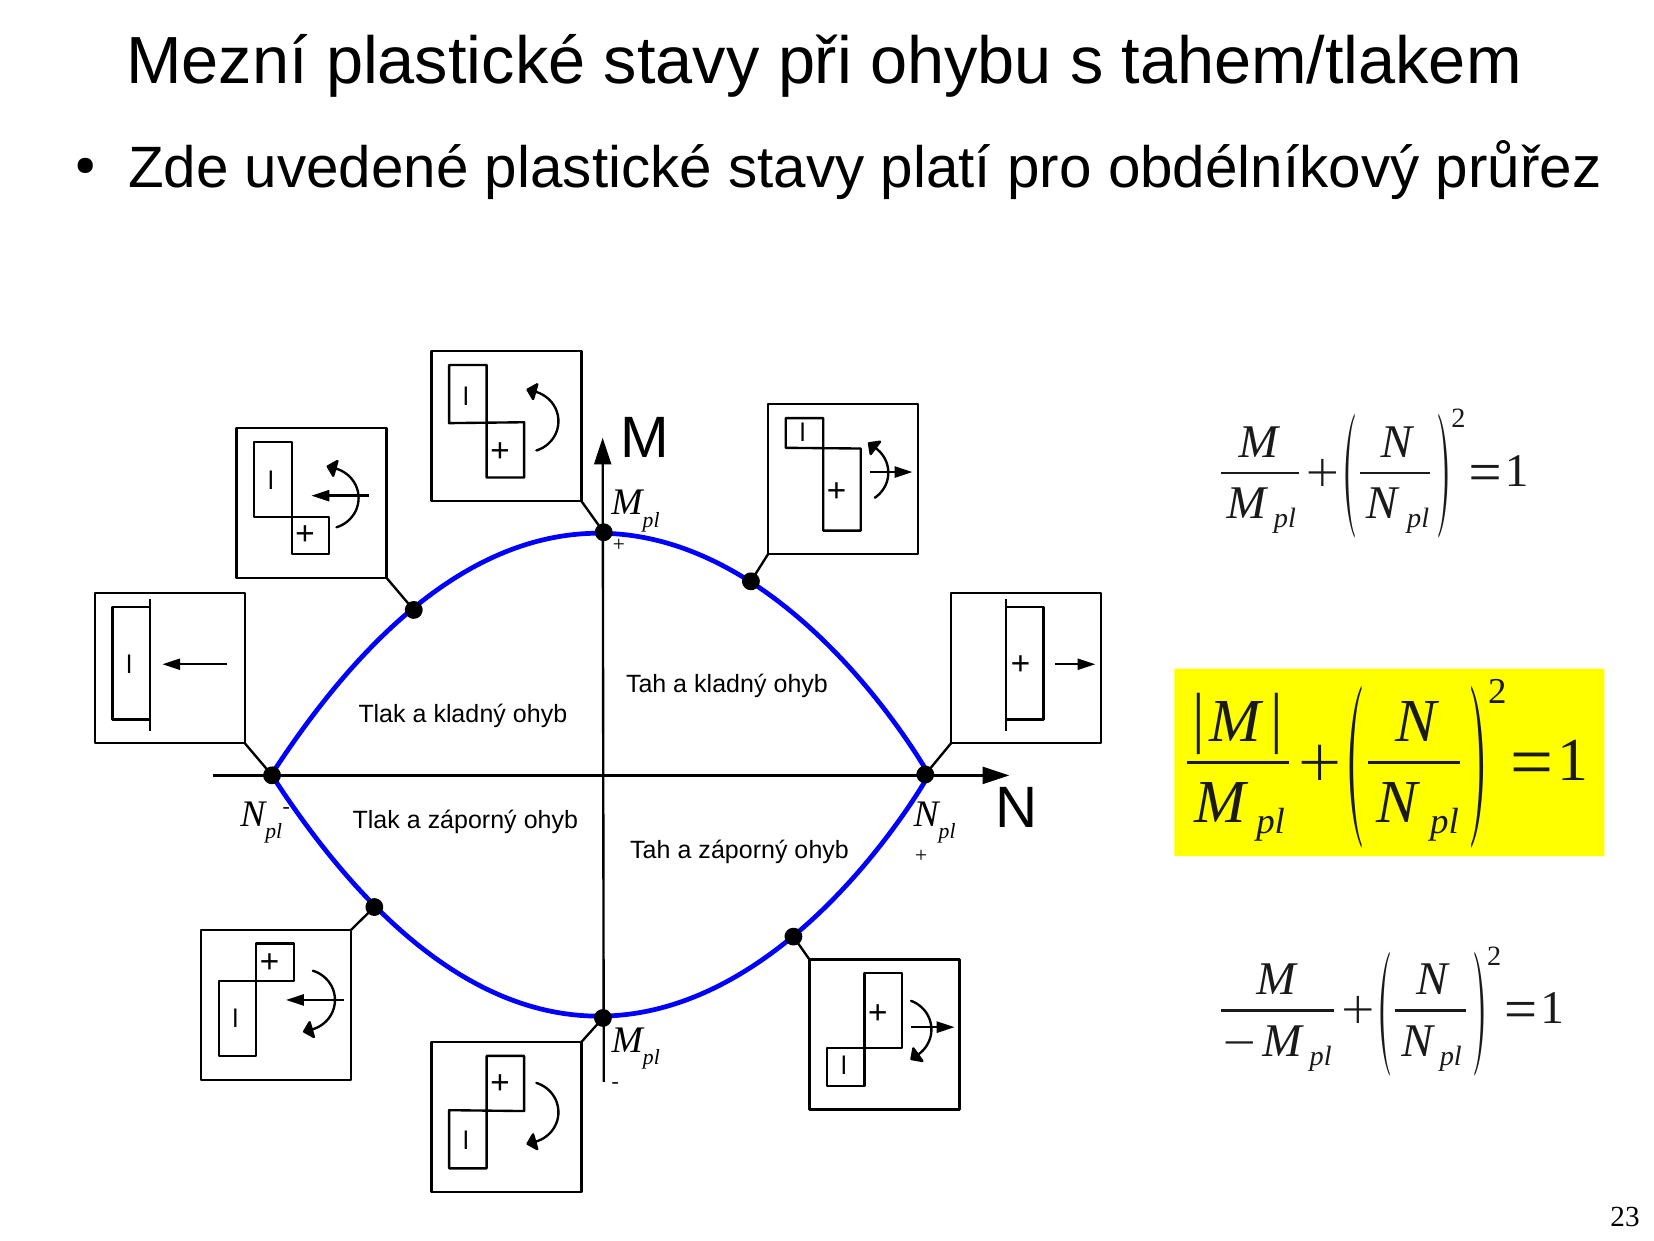

# Mezní plastické stavy při ohybu s tahem/tlakem
Zde uvedené plastické stavy platí pro obdélníkový průřez
–
M
–
+
–
+
Mpl+
+
–
+
Tah a kladný ohyb
Tlak a kladný ohyb
N
Npl-
Npl+
Tlak a záporný ohyb
Tah a záporný ohyb
+
+
–
Mpl-
–
+
–
23